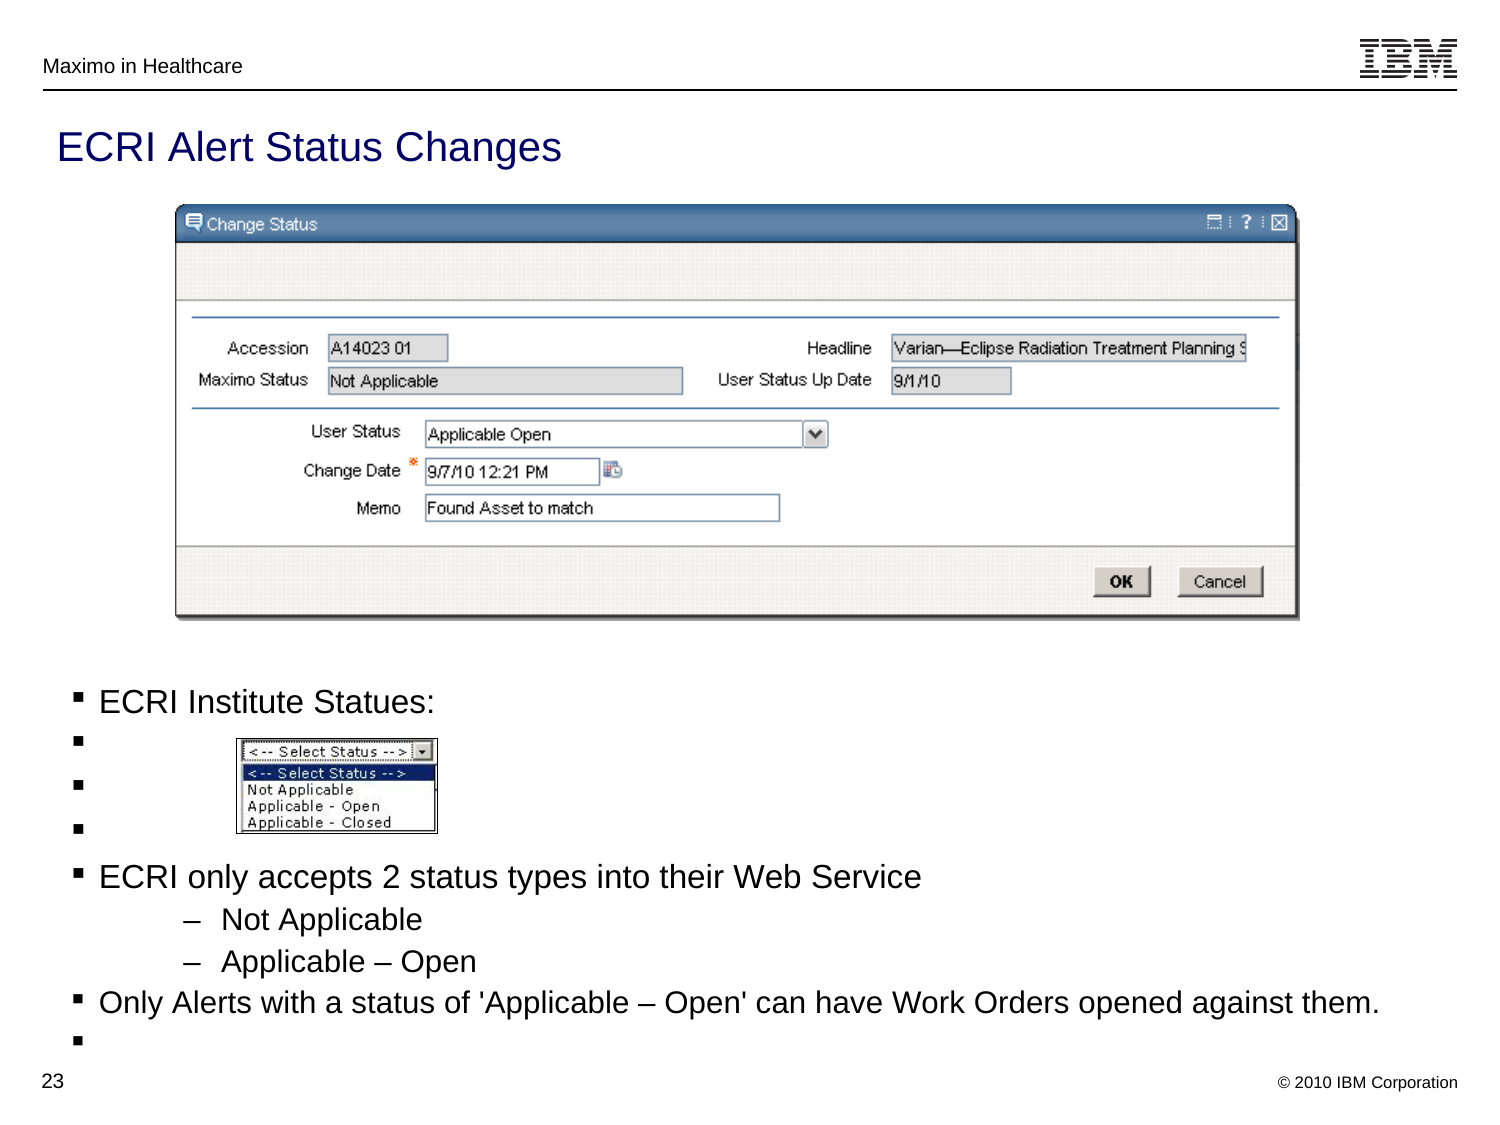

# ECRI Alert Status Changes
ECRI Institute Statues:
ECRI only accepts 2 status types into their Web Service
Not Applicable
Applicable – Open
Only Alerts with a status of 'Applicable – Open' can have Work Orders opened against them.